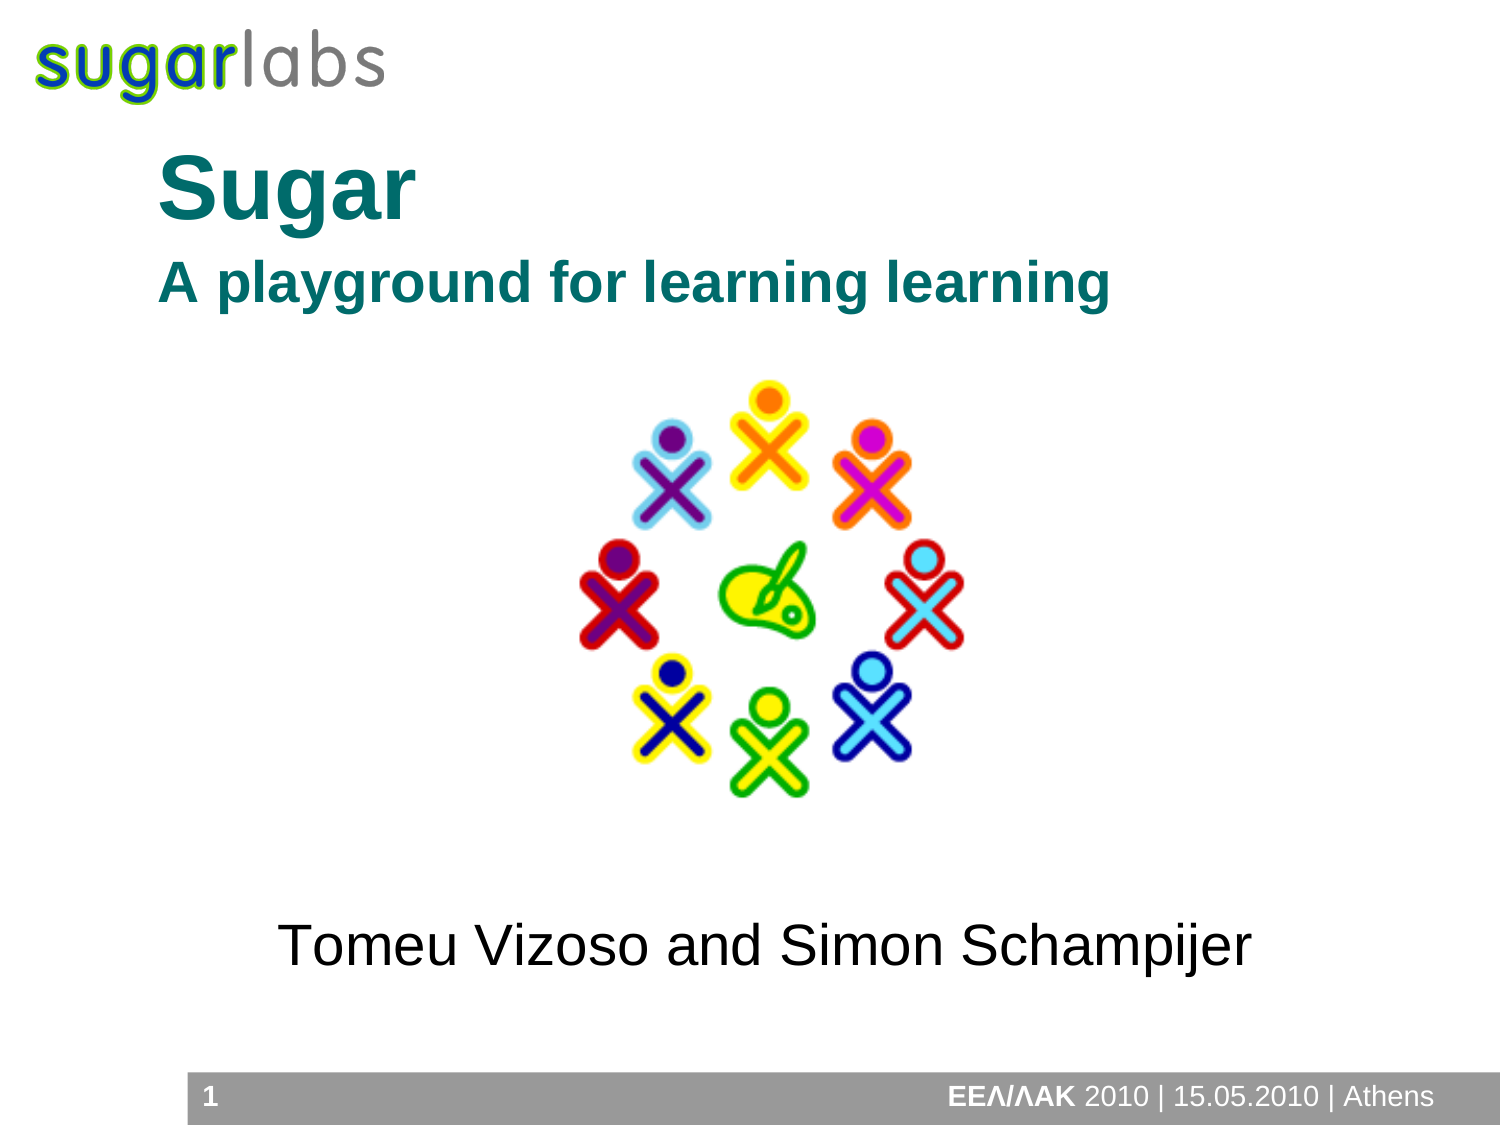

Sugar
A playground for learning learning
# Tomeu Vizoso and Simon Schampijer